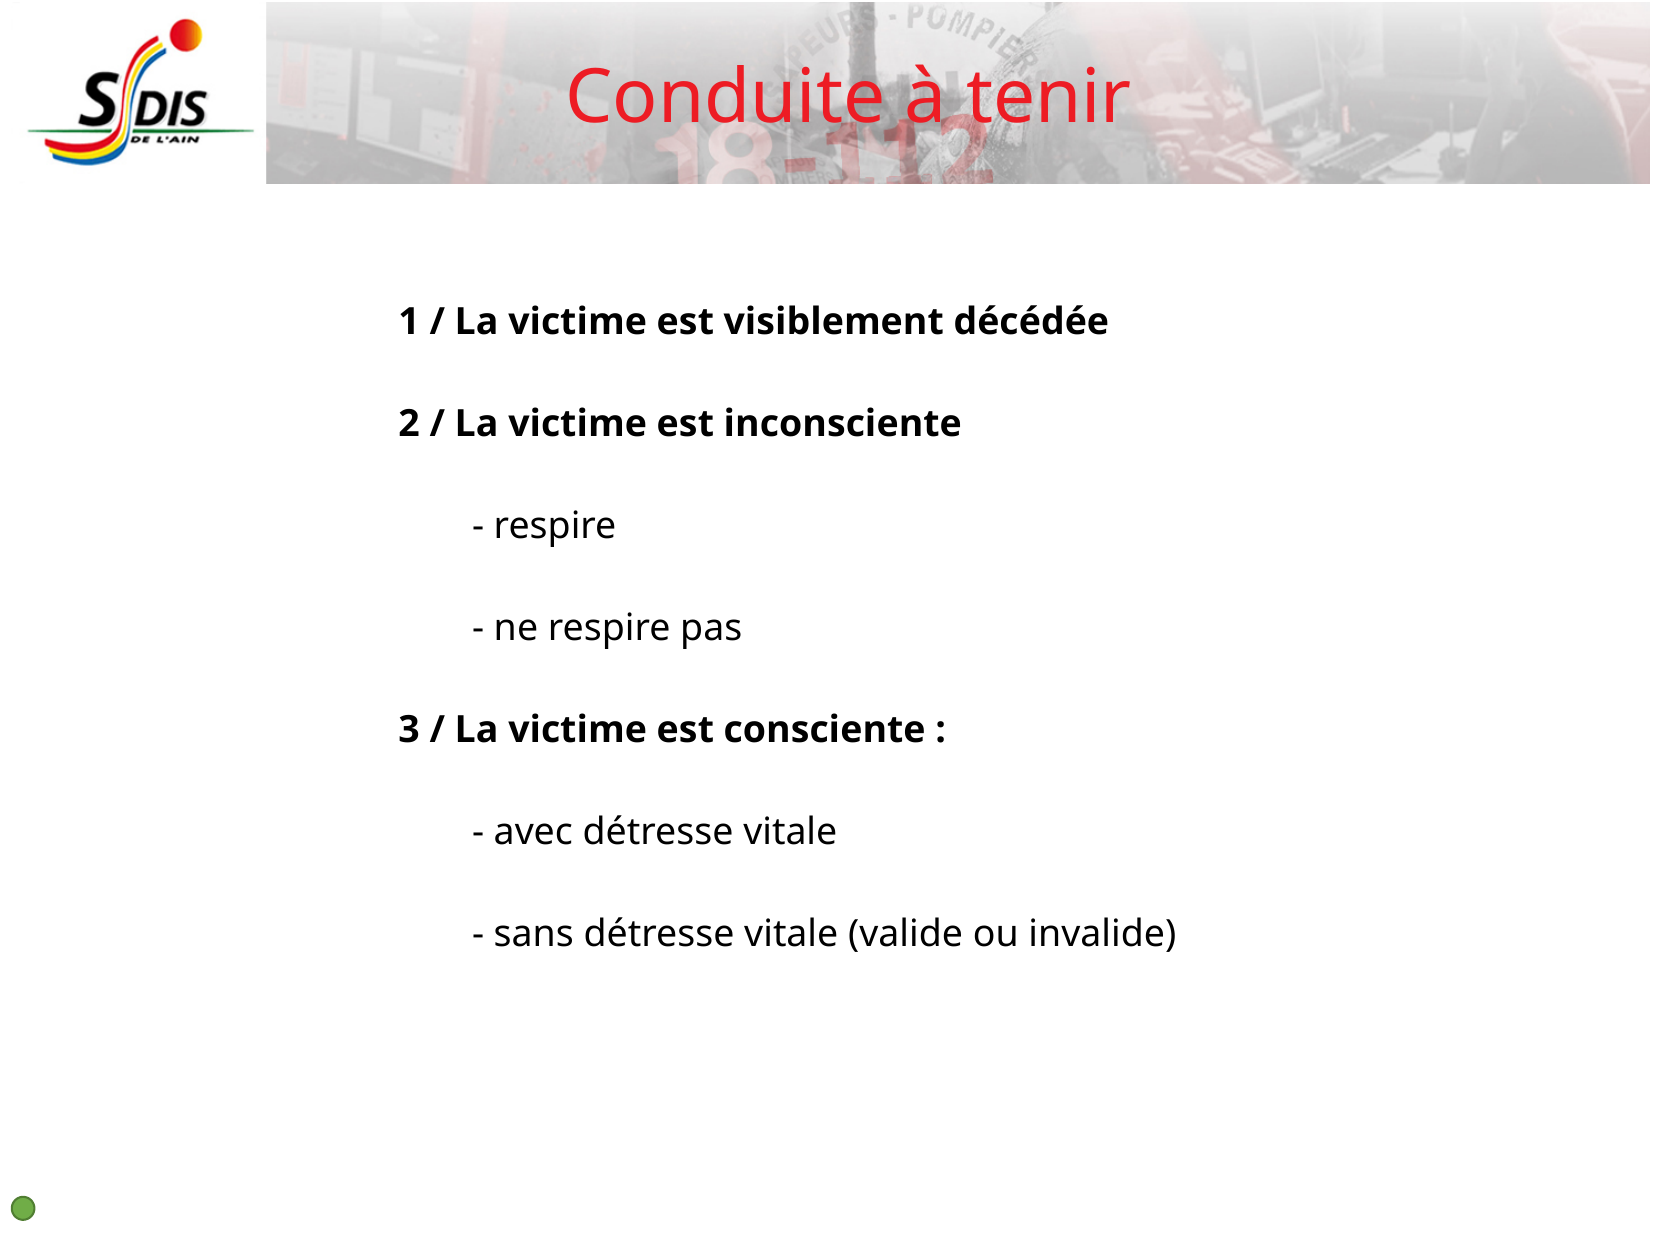

# Conduite à tenir
1 / La victime est visiblement décédée
2 / La victime est inconsciente
	- respire
	- ne respire pas
3 / La victime est consciente :
	- avec détresse vitale
	- sans détresse vitale (valide ou invalide)